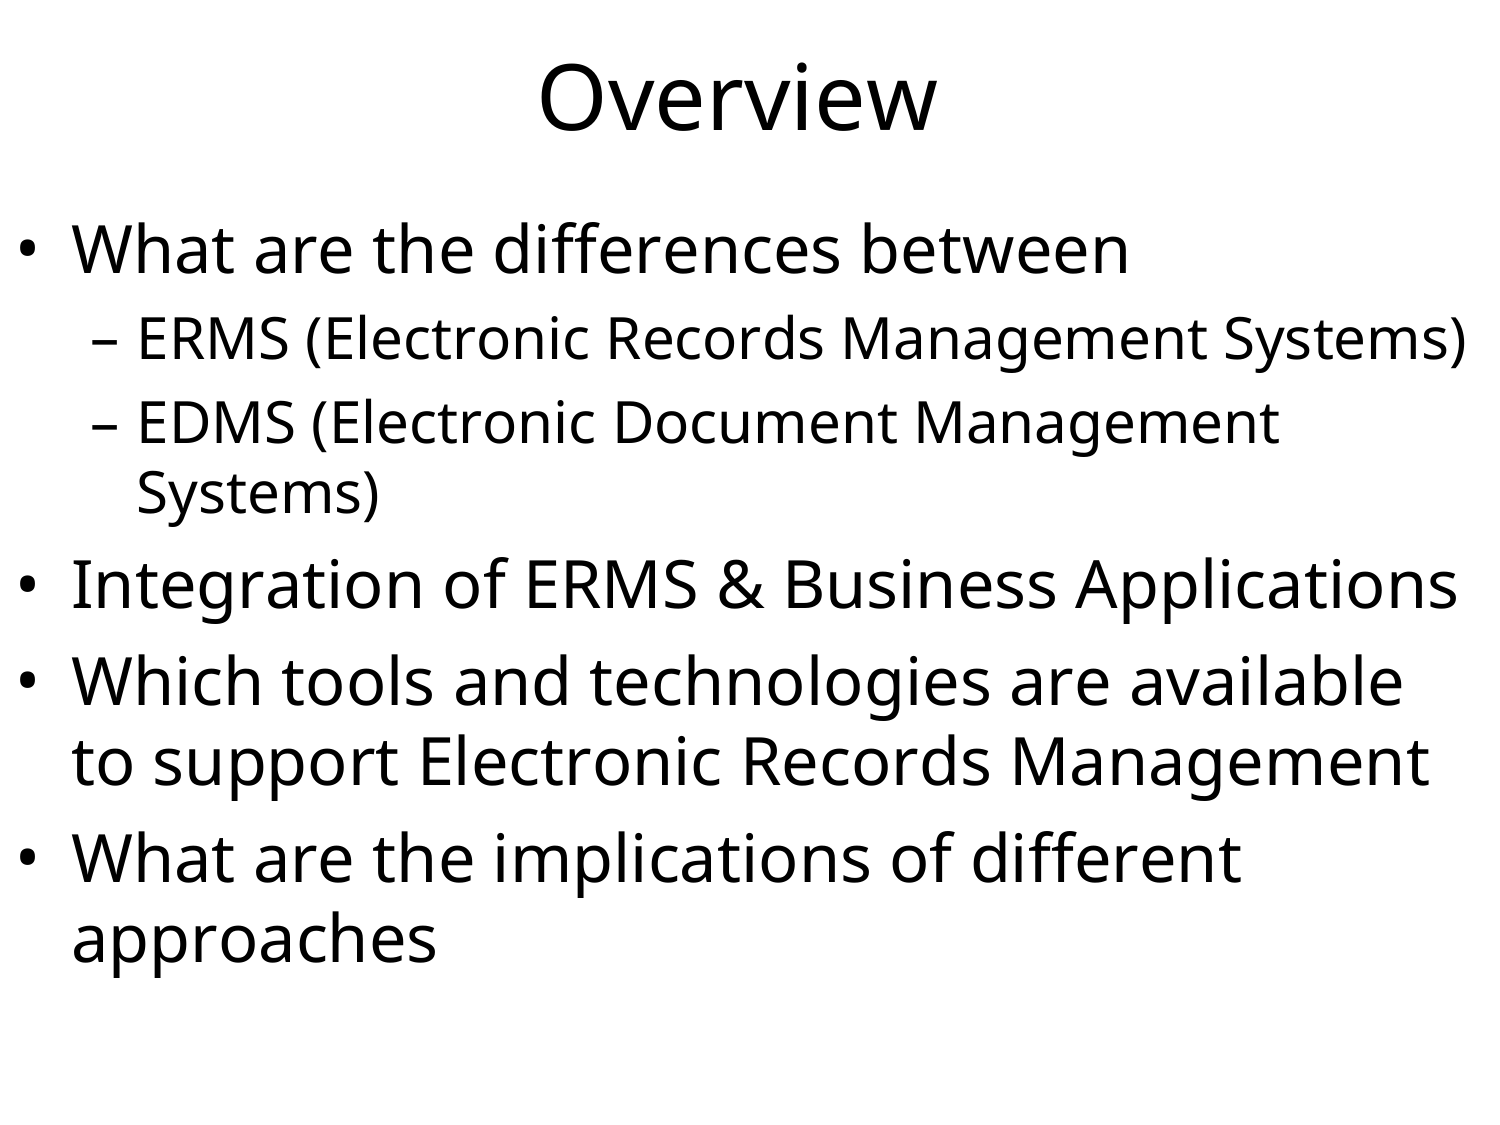

# Overview
What are the differences between
ERMS (Electronic Records Management Systems)
EDMS (Electronic Document Management Systems)
Integration of ERMS & Business Applications
Which tools and technologies are available to support Electronic Records Management
What are the implications of different approaches